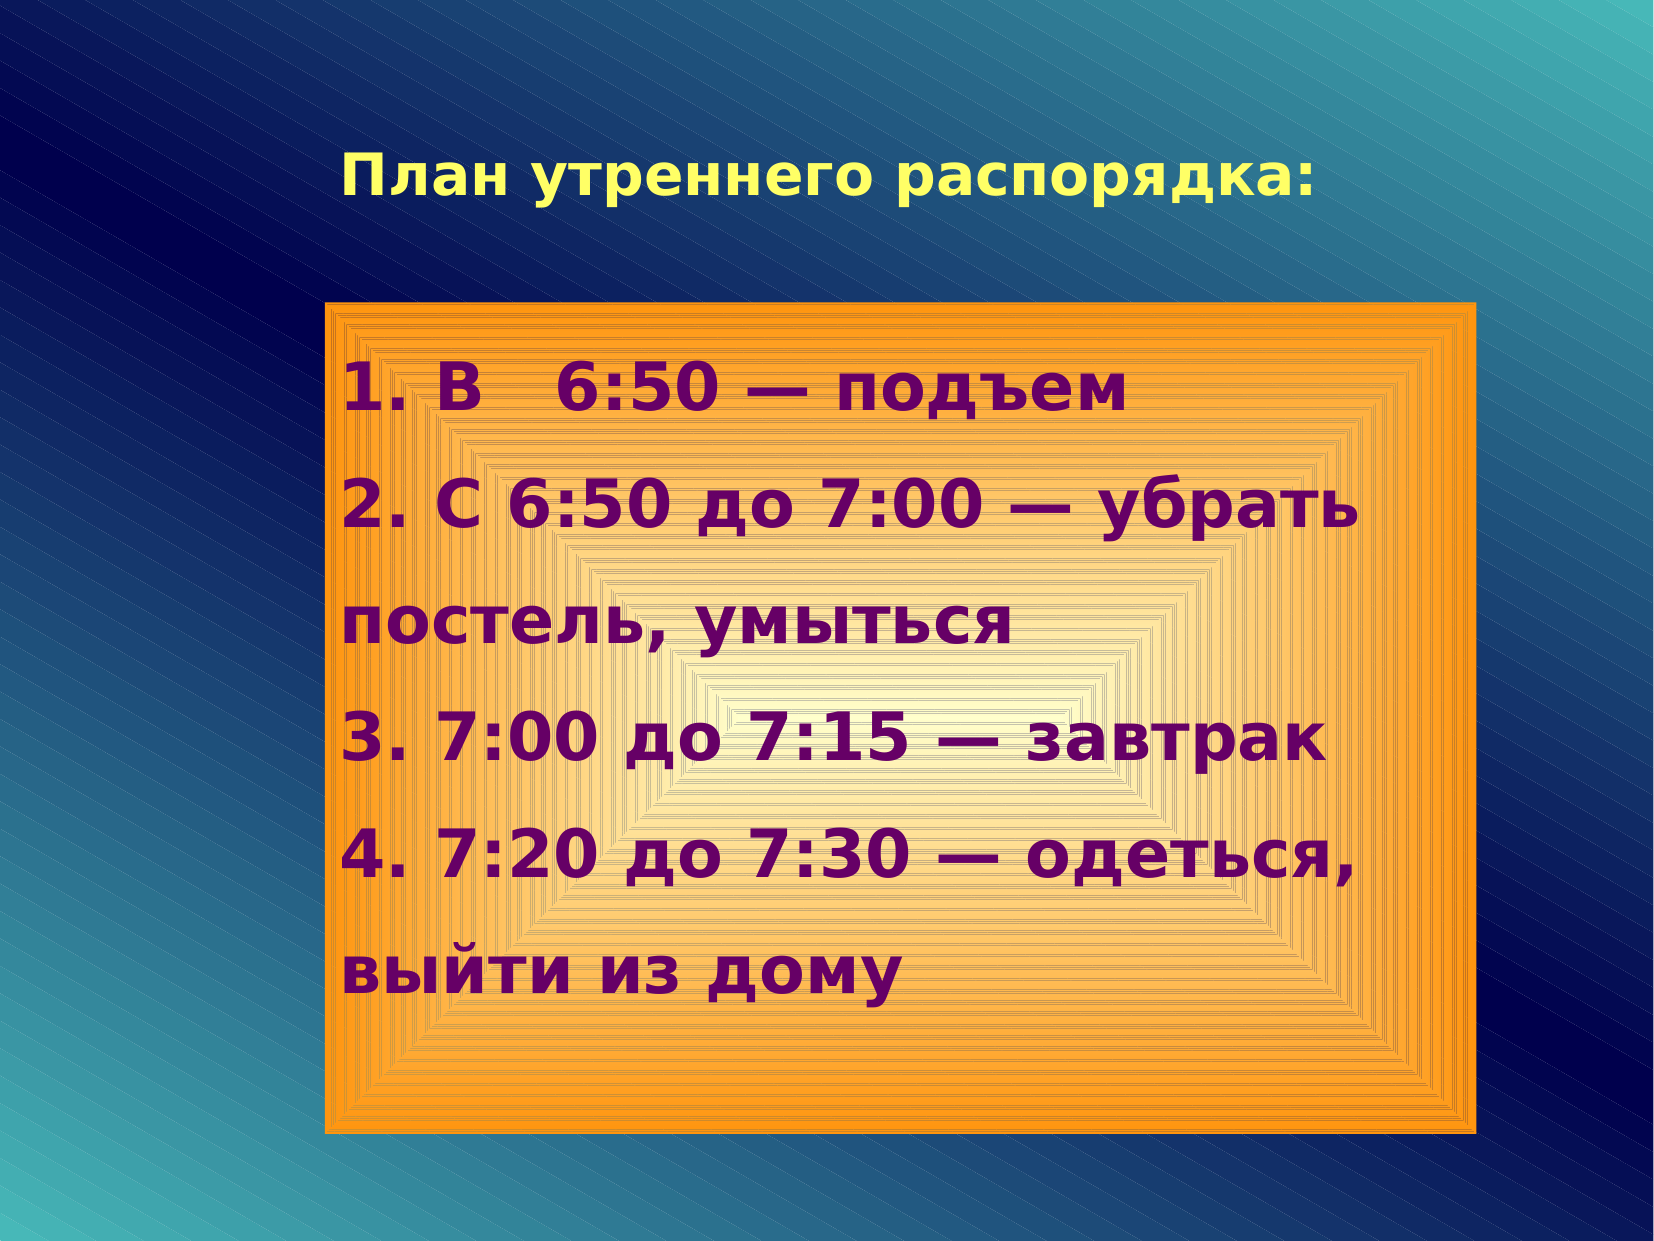

План утреннего распорядка:
1. В 6:50 — подъем
2. С 6:50 до 7:00 — убрать постель, умыться
3. 7:00 до 7:15 — завтрак
4. 7:20 до 7:30 — одеться, выйти из дому